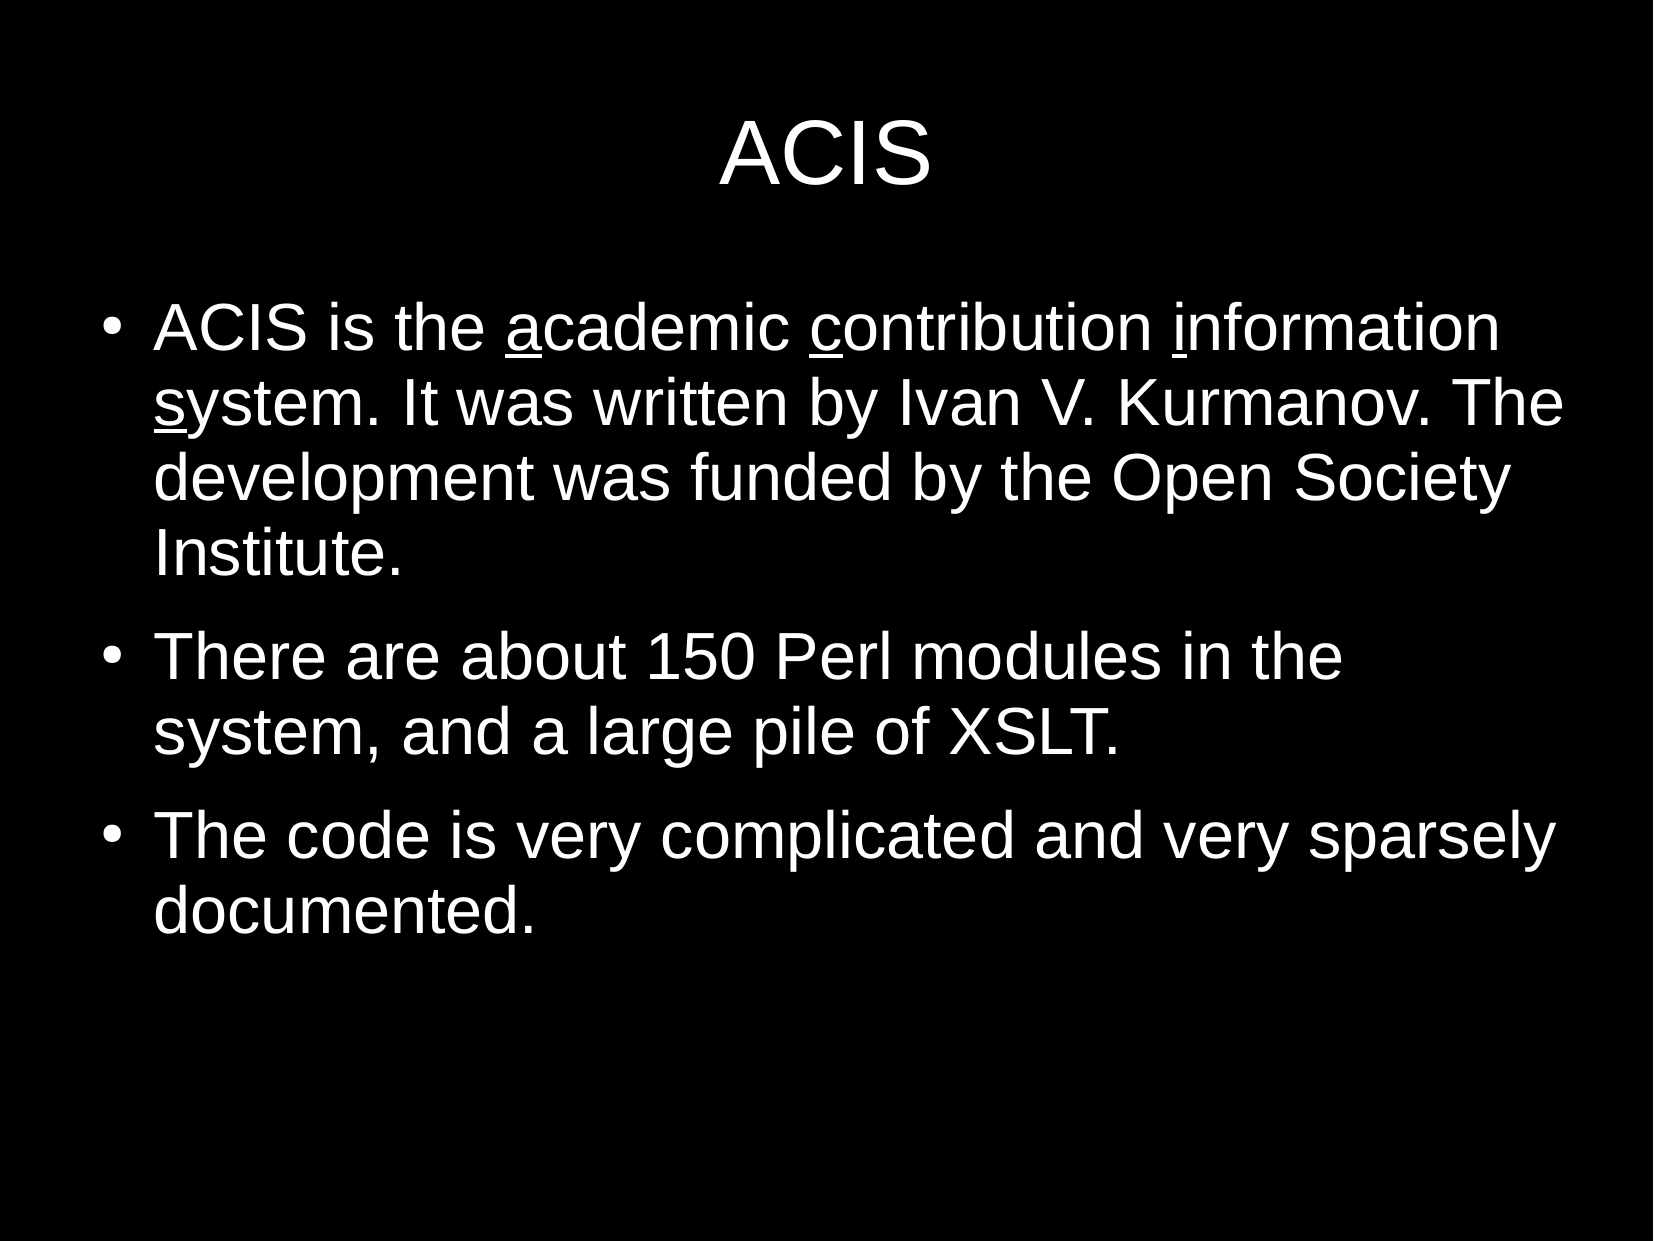

# ACIS
ACIS is the academic contribution information system. It was written by Ivan V. Kurmanov. The development was funded by the Open Society Institute.
There are about 150 Perl modules in the system, and a large pile of XSLT.
The code is very complicated and very sparsely documented.